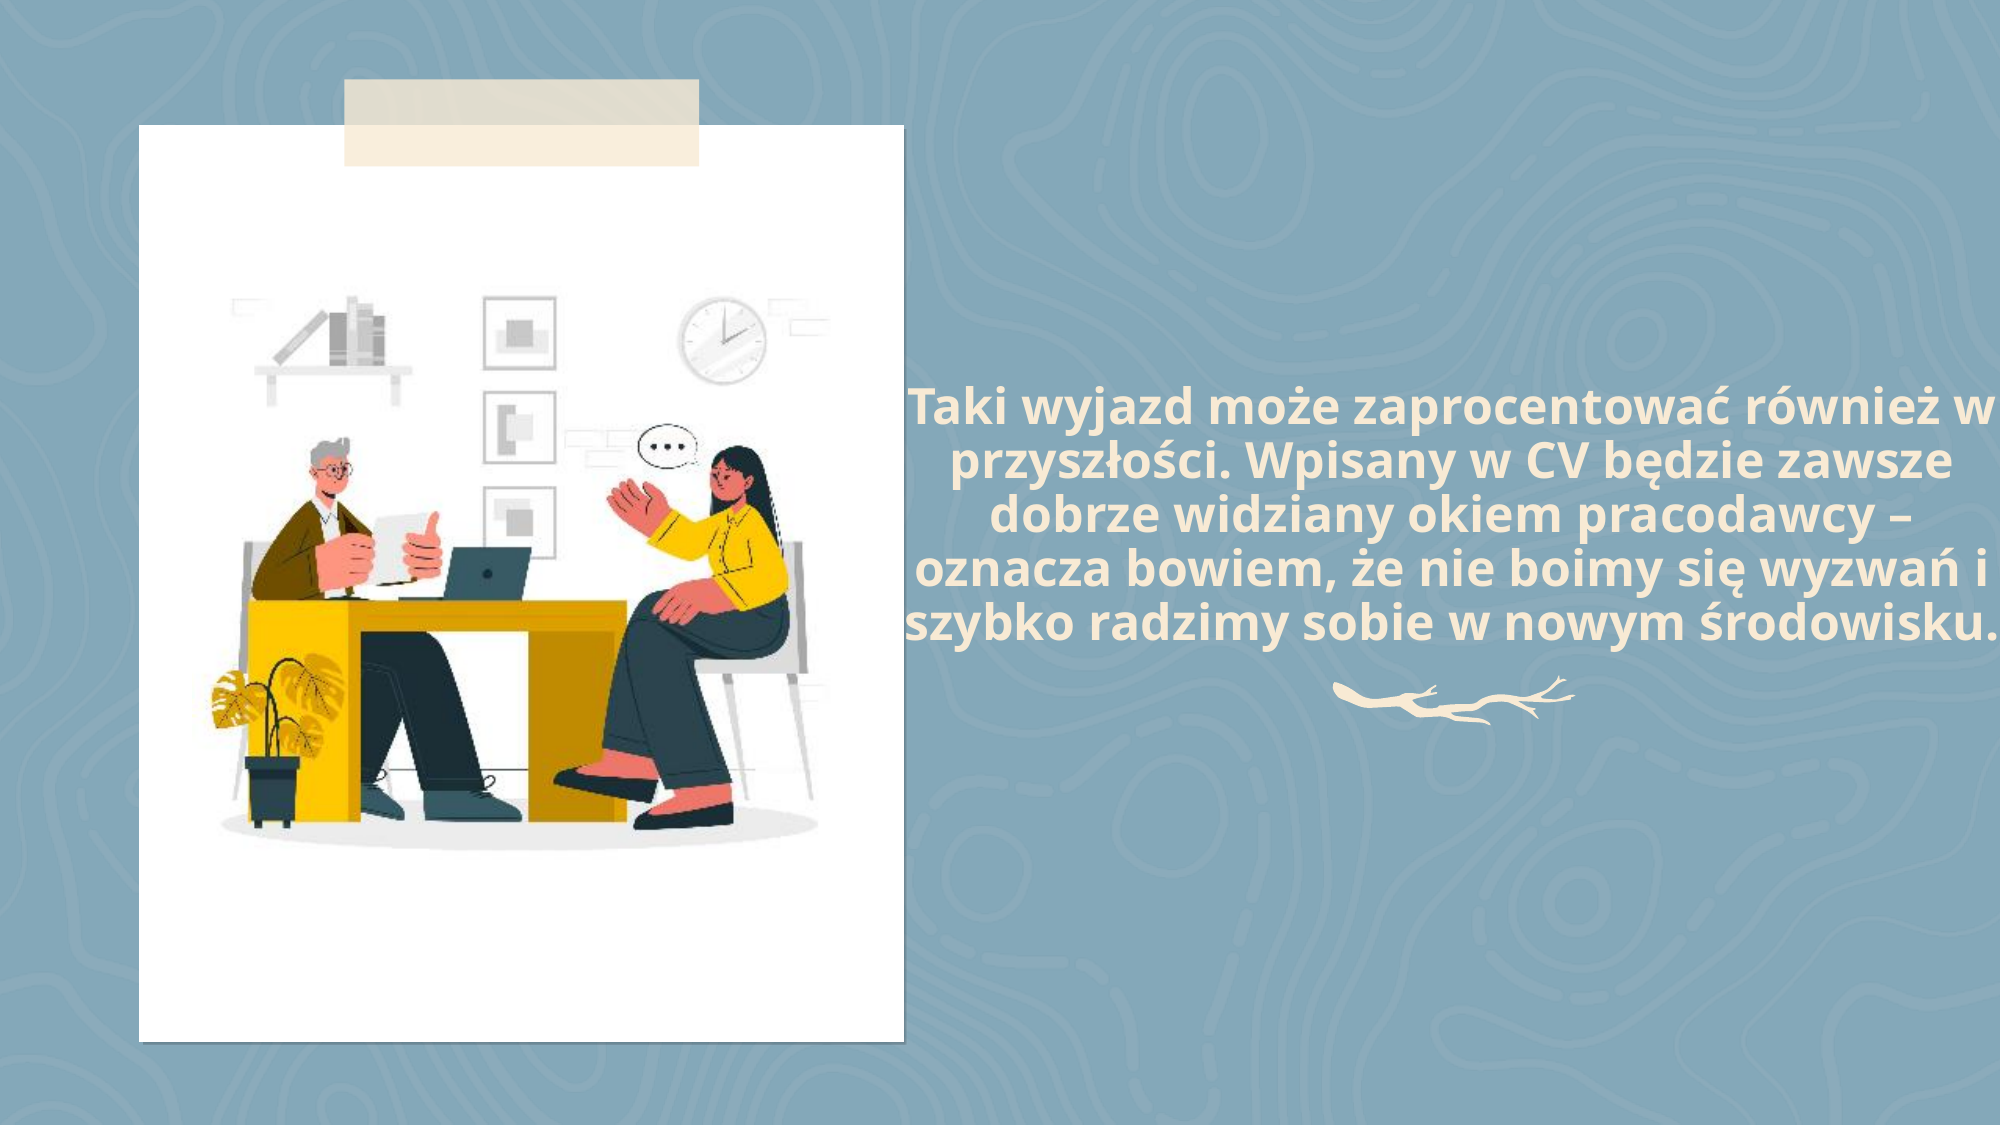

# Taki wyjazd może zaprocentować również w przyszłości. Wpisany w CV będzie zawsze dobrze widziany okiem pracodawcy – oznacza bowiem, że nie boimy się wyzwań i szybko radzimy sobie w nowym środowisku.